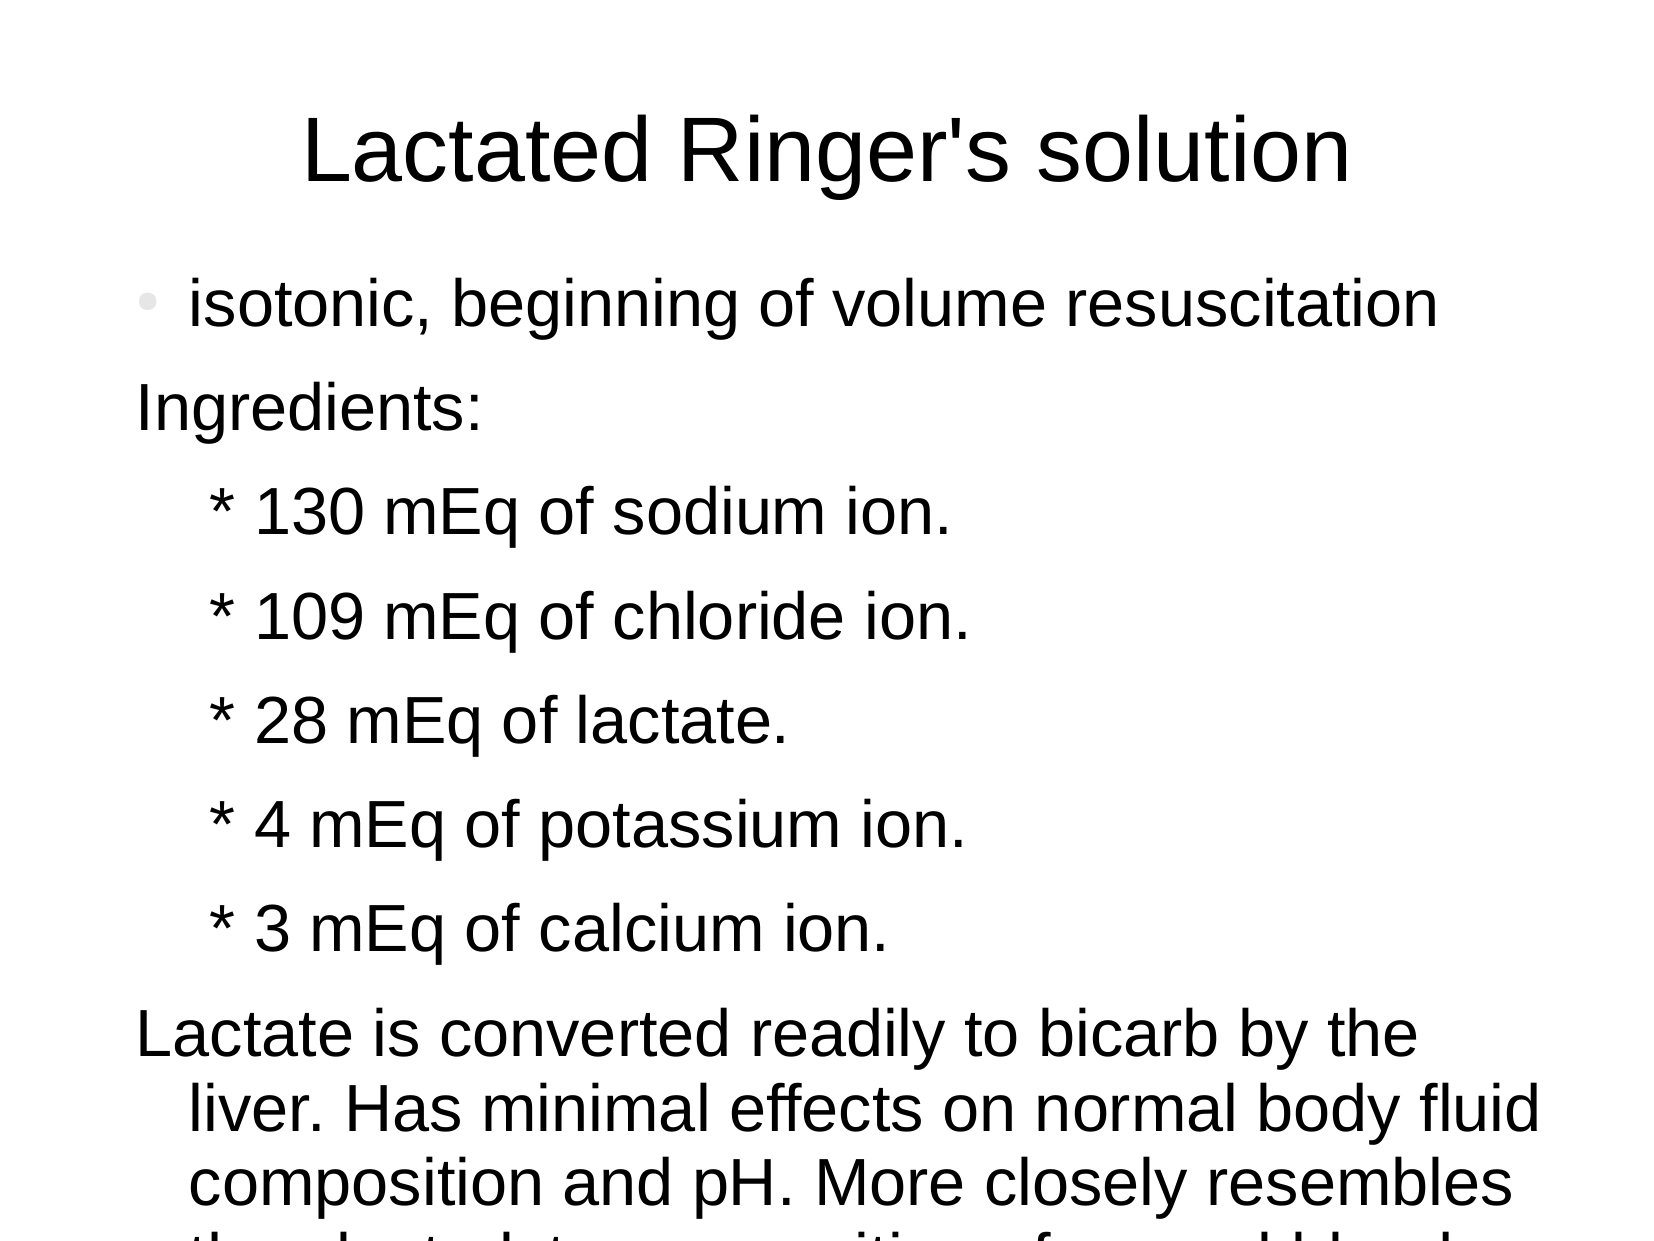

# Lactated Ringer's solution
isotonic, beginning of volume resuscitation
Ingredients:
 * 130 mEq of sodium ion.
 * 109 mEq of chloride ion.
 * 28 mEq of lactate.
 * 4 mEq of potassium ion.
 * 3 mEq of calcium ion.
Lactate is converted readily to bicarb by the liver. Has minimal effects on normal body fluid composition and pH. More closely resembles the electrolyte composition of normal blood serum. Does not provide calories.